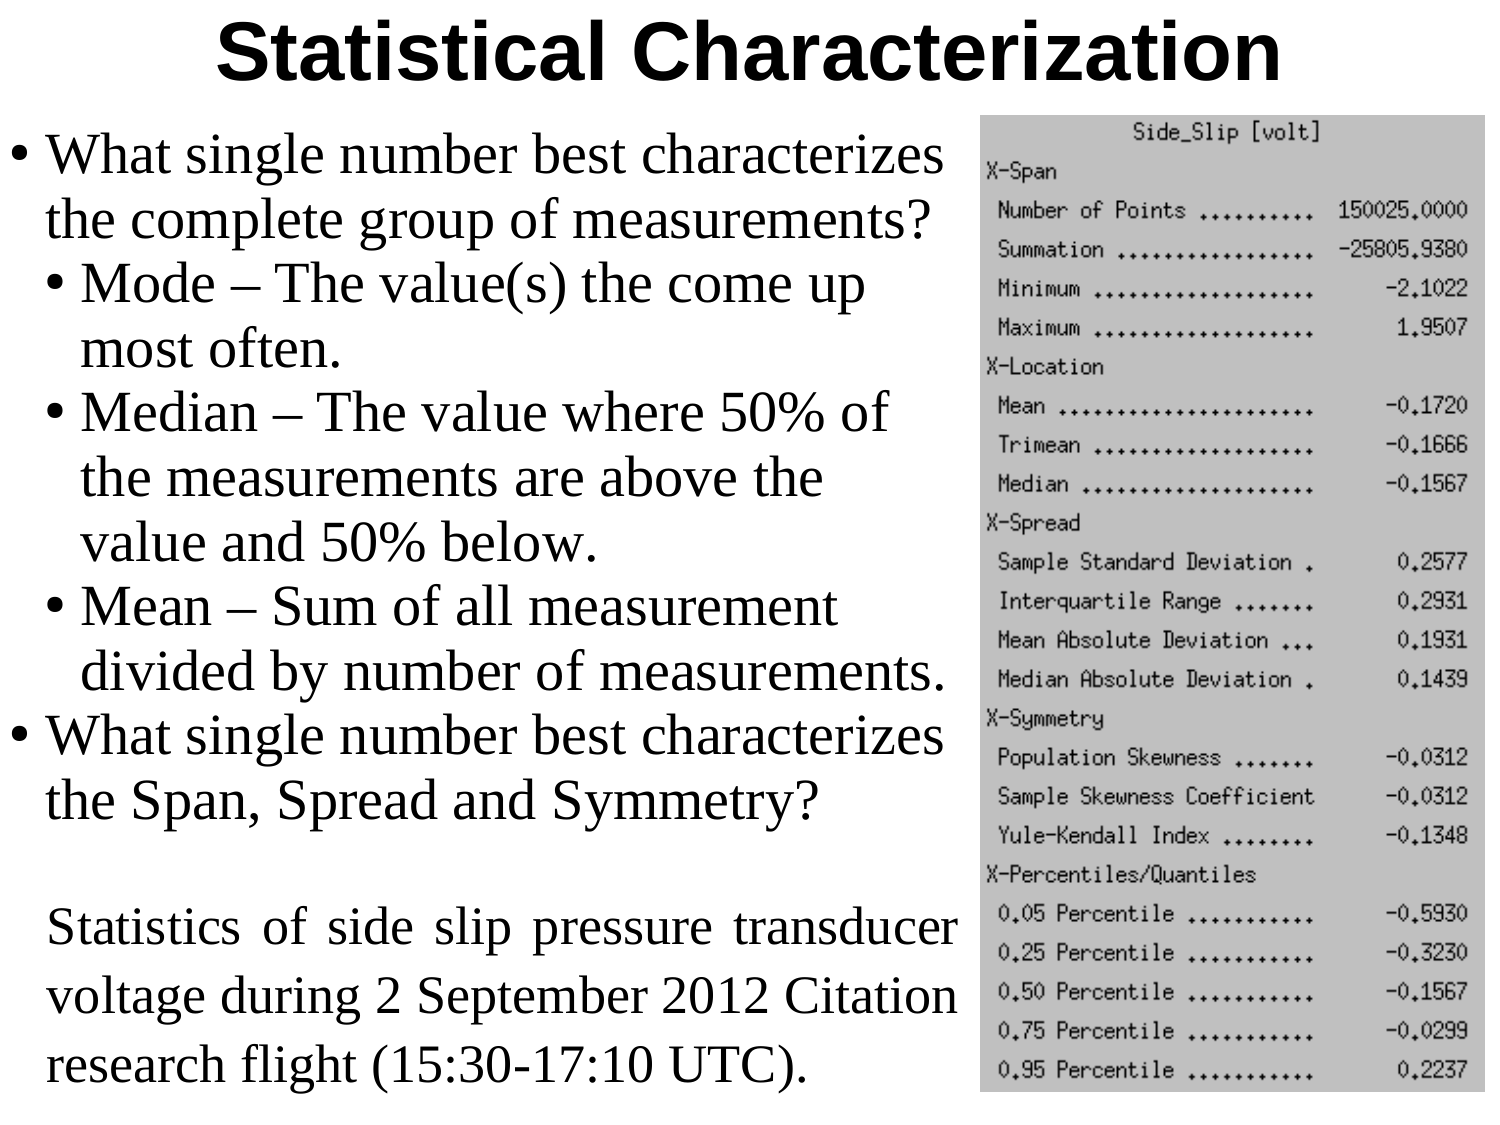

Statistical Characterization
What single number best characterizes the complete group of measurements?
Mode – The value(s) the come up most often.
Median – The value where 50% of the measurements are above the value and 50% below.
Mean – Sum of all measurement divided by number of measurements.
What single number best characterizes the Span, Spread and Symmetry?
Statistics of side slip pressure transducer voltage during 2 September 2012 Citation research flight (15:30-17:10 UTC).